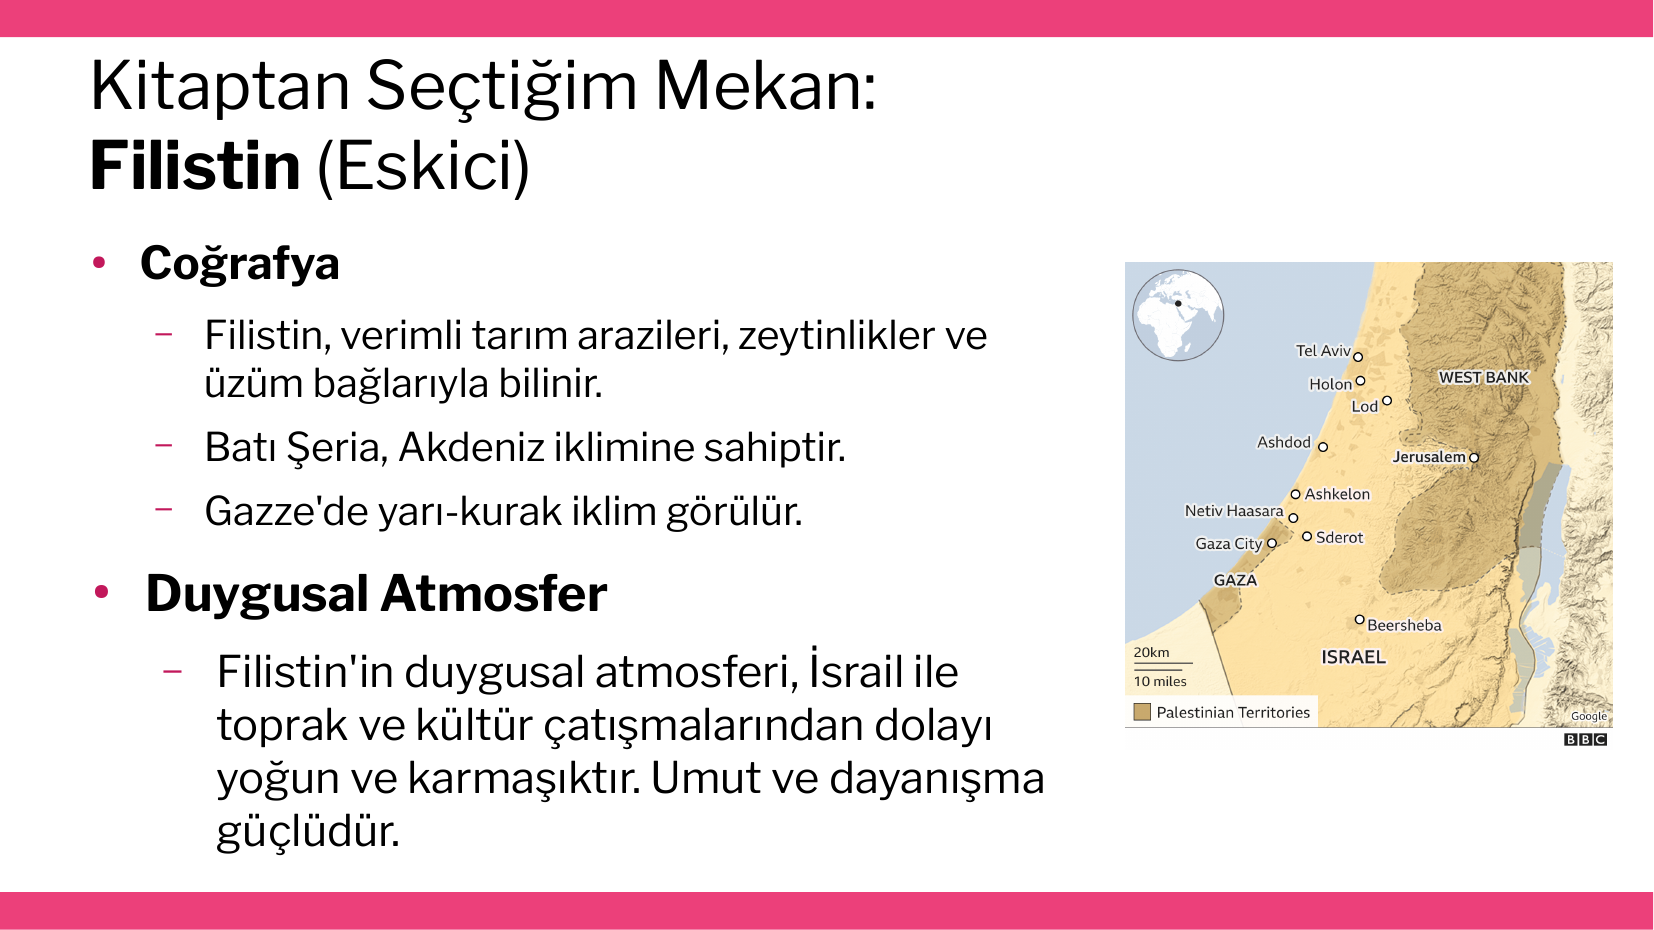

# Kitaptan Seçtiğim Mekan: Filistin (Eskici)
Coğrafya
Filistin, verimli tarım arazileri, zeytinlikler ve üzüm bağlarıyla bilinir.
Batı Şeria, Akdeniz iklimine sahiptir.
Gazze'de yarı-kurak iklim görülür.
Duygusal Atmosfer
Filistin'in duygusal atmosferi, İsrail ile toprak ve kültür çatışmalarından dolayı yoğun ve karmaşıktır. Umut ve dayanışma güçlüdür.